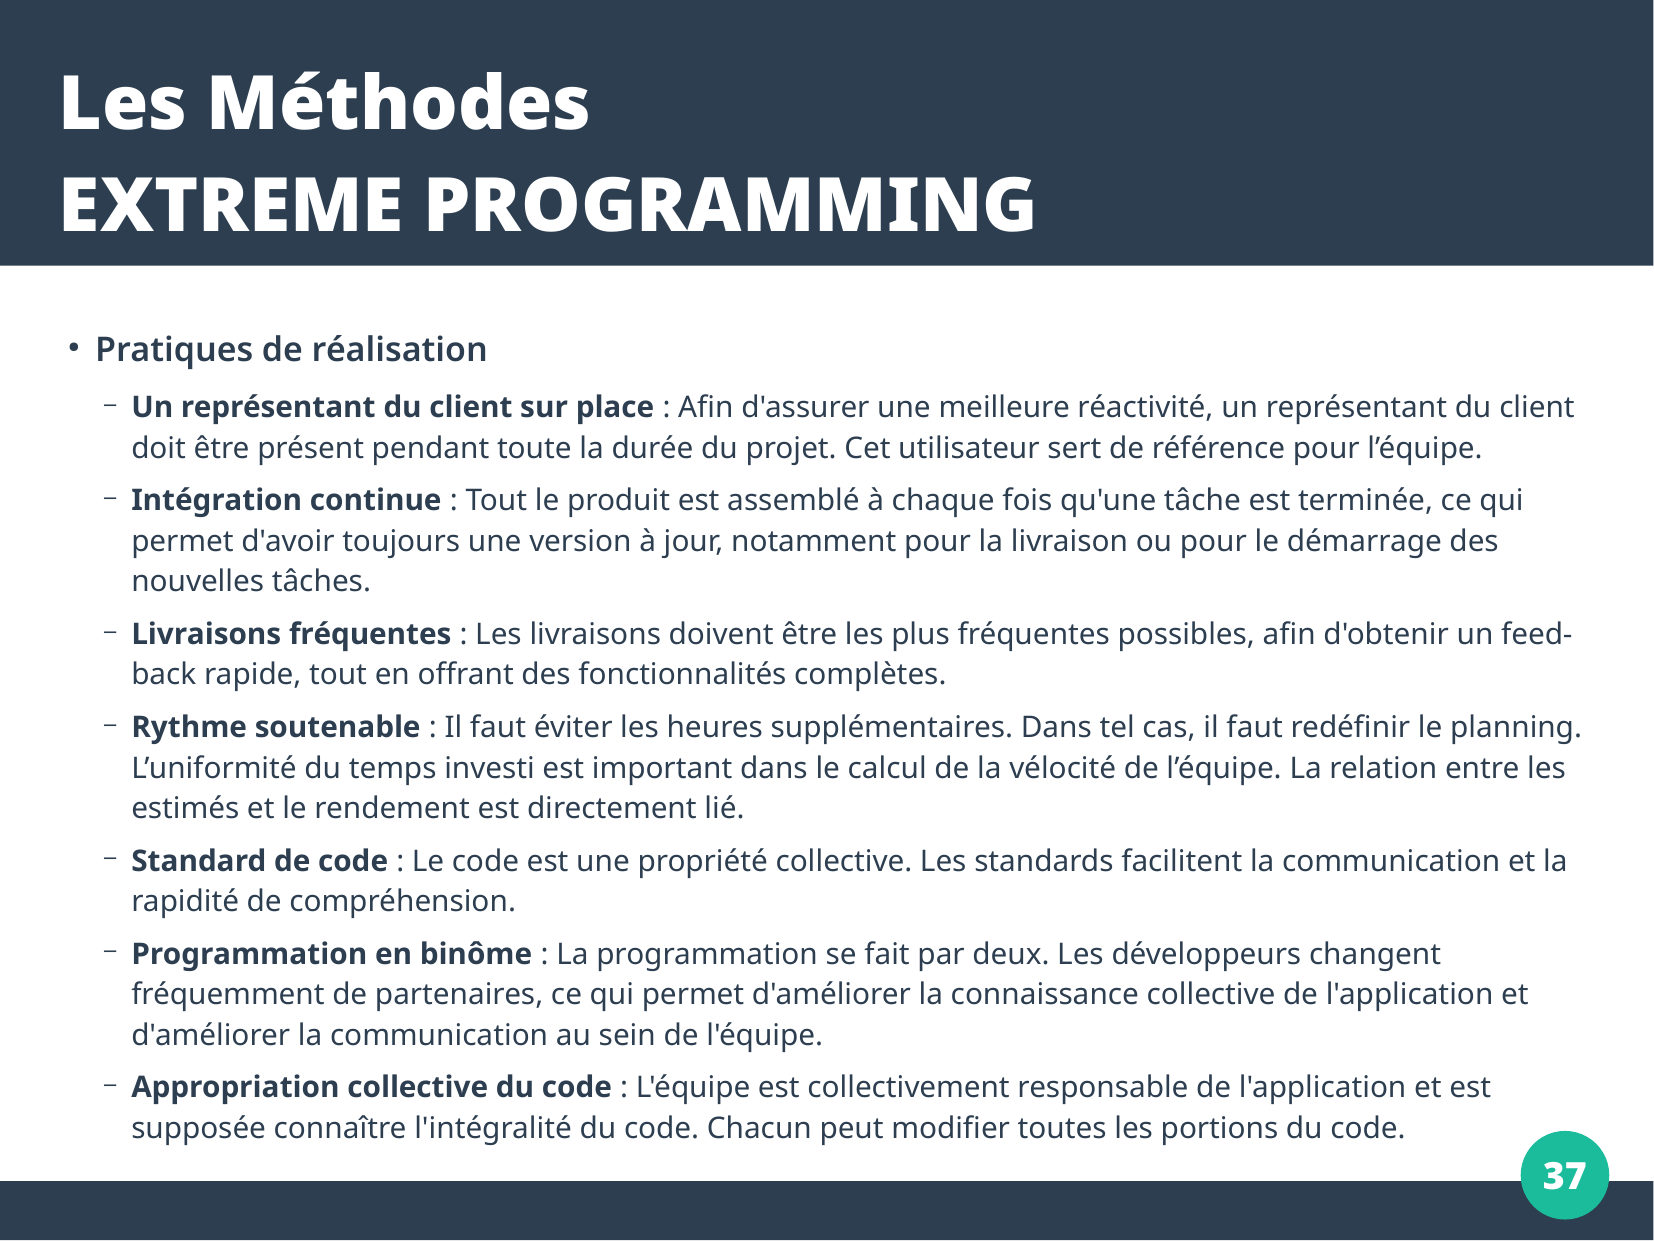

# Les Méthodes EXTREME PROGRAMMING
Pratiques de réalisation
Un représentant du client sur place : Afin d'assurer une meilleure réactivité, un représentant du client doit être présent pendant toute la durée du projet. Cet utilisateur sert de référence pour l’équipe.
Intégration continue : Tout le produit est assemblé à chaque fois qu'une tâche est terminée, ce qui permet d'avoir toujours une version à jour, notamment pour la livraison ou pour le démarrage des nouvelles tâches.
Livraisons fréquentes : Les livraisons doivent être les plus fréquentes possibles, afin d'obtenir un feed-back rapide, tout en offrant des fonctionnalités complètes.
Rythme soutenable : Il faut éviter les heures supplémentaires. Dans tel cas, il faut redéfinir le planning. L’uniformité du temps investi est important dans le calcul de la vélocité de l’équipe. La relation entre les estimés et le rendement est directement lié.
Standard de code : Le code est une propriété collective. Les standards facilitent la communication et la rapidité de compréhension.
Programmation en binôme : La programmation se fait par deux. Les développeurs changent fréquemment de partenaires, ce qui permet d'améliorer la connaissance collective de l'application et d'améliorer la communication au sein de l'équipe.
Appropriation collective du code : L'équipe est collectivement responsable de l'application et est supposée connaître l'intégralité du code. Chacun peut modifier toutes les portions du code.
37